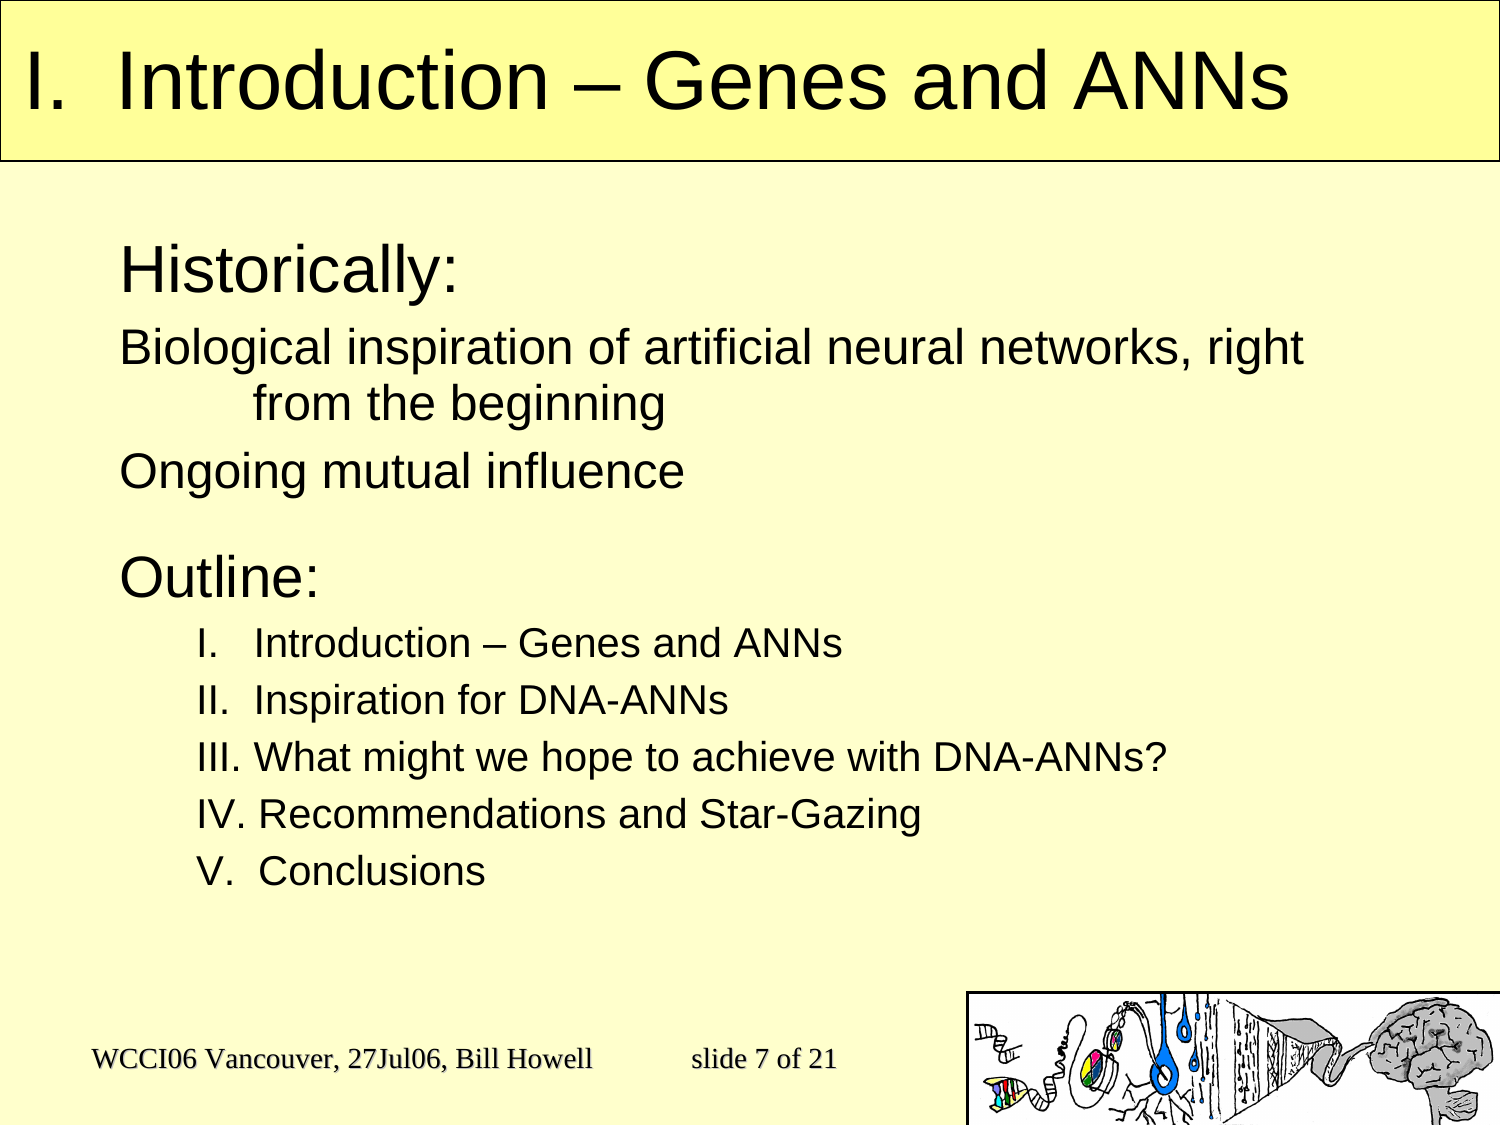

# I. Introduction – Genes and ANNs
Historically:
Biological inspiration of artificial neural networks, right from the beginning
Ongoing mutual influence
Outline:
I. Introduction – Genes and ANNs
II. Inspiration for DNA-ANNs
III. What might we hope to achieve with DNA-ANNs?
IV. Recommendations and Star-Gazing
V. Conclusions